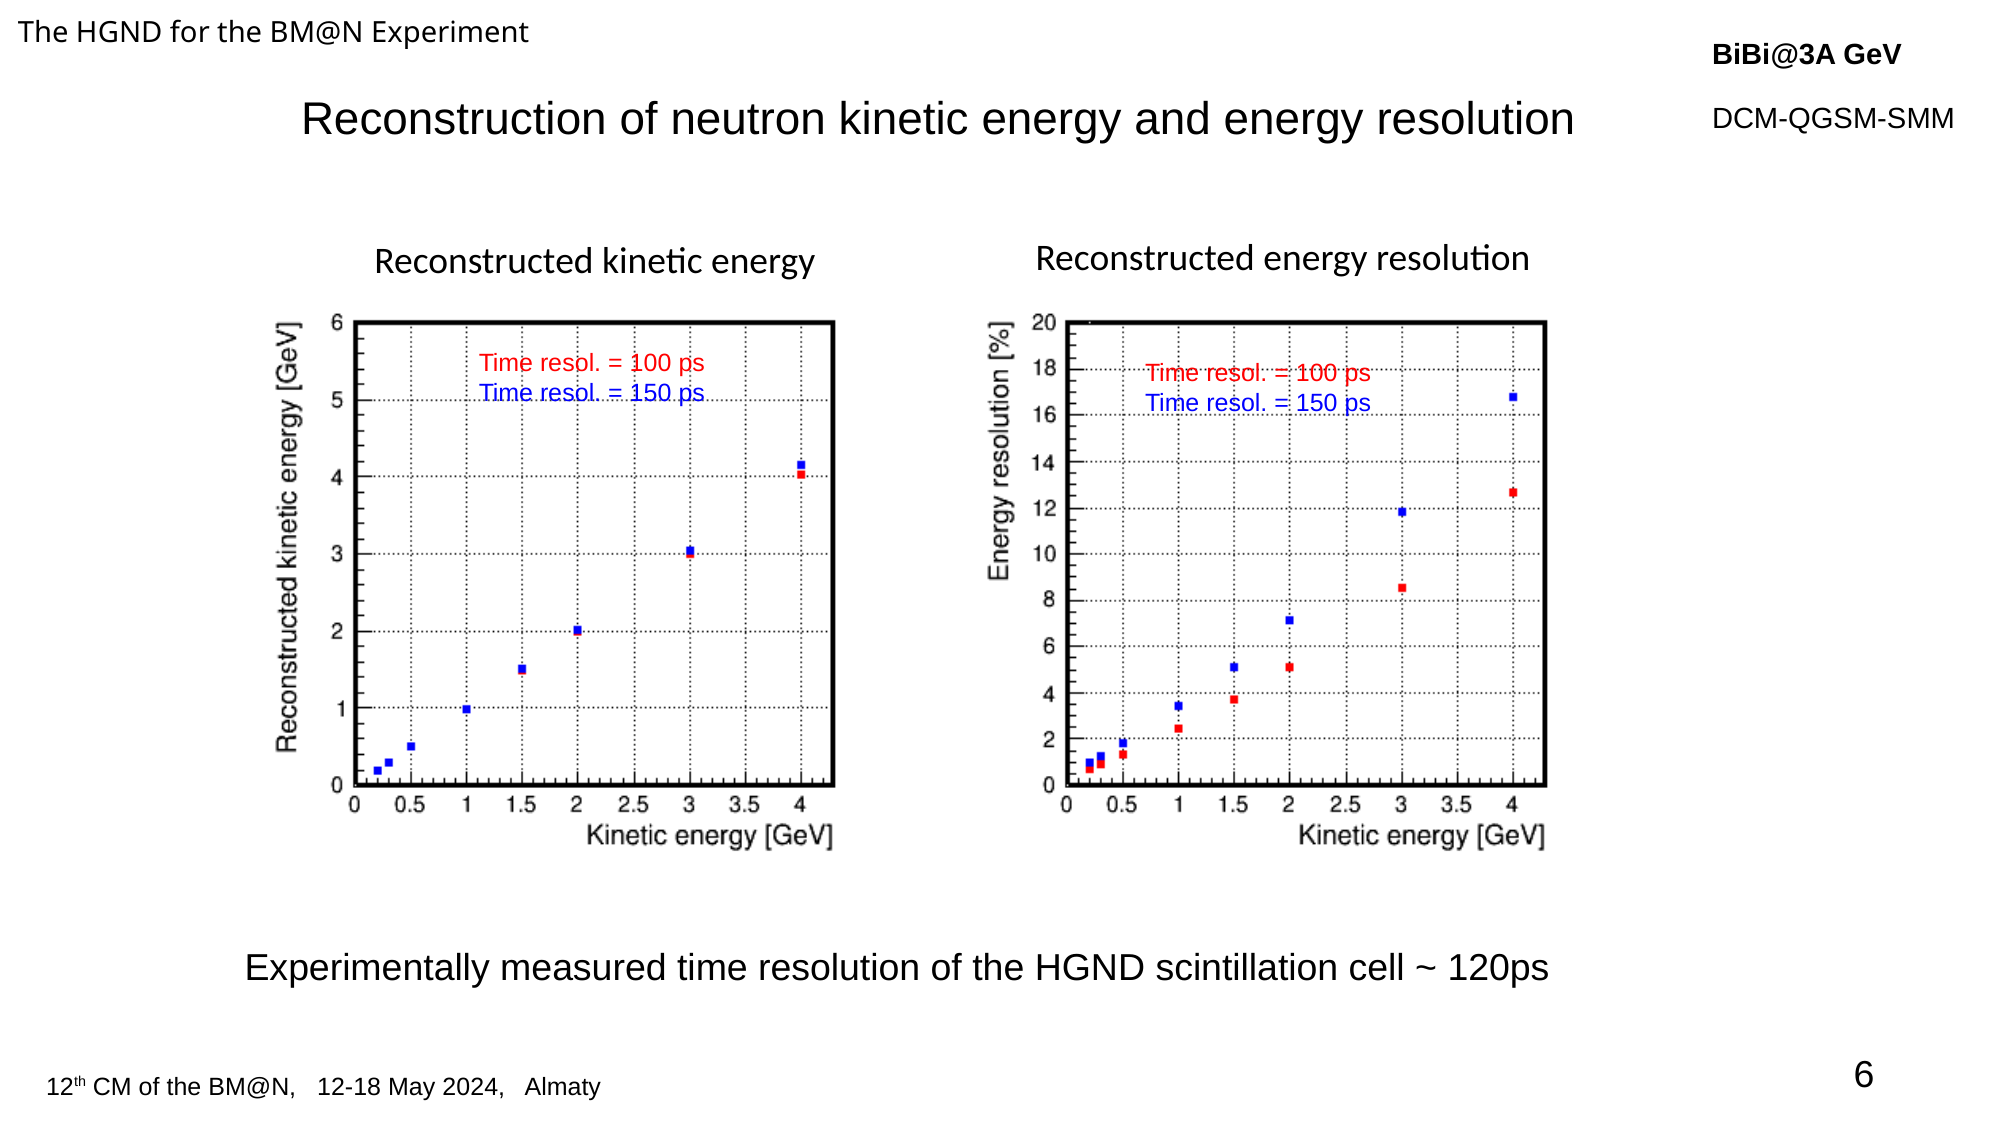

The HGND for the BM@N Experiment
BiBi@3A GeV
DCM-QGSM-SMM
Reconstruction of neutron kinetic energy and energy resolution
Reconstructed energy resolution
Reconstructed kinetic energy
Time resol. = 100 ps
Time resol. = 150 ps
Time resol. = 100 ps
Time resol. = 150 ps
Experimentally measured time resolution of the HGND scintillation cell ~ 120ps
12th CM of the BM@N, 12-18 May 2024, Almaty